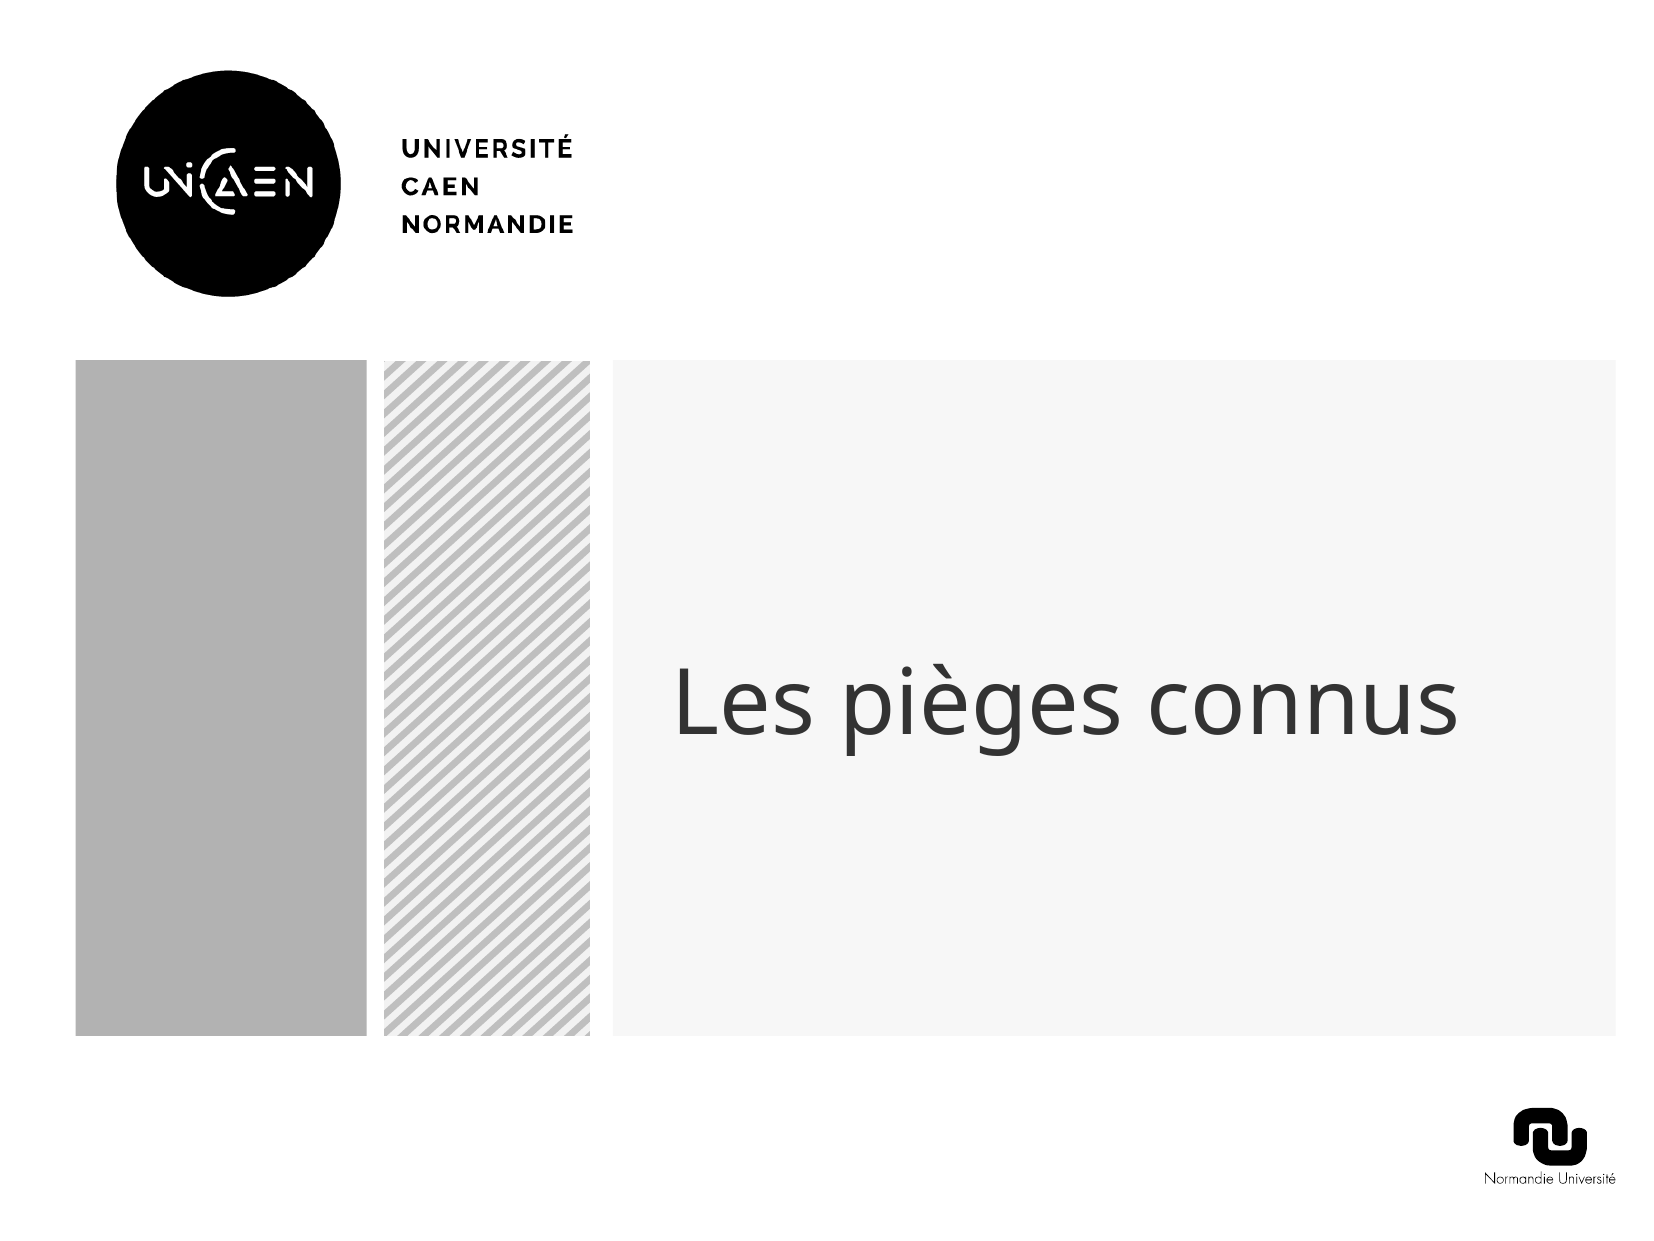

# Les pièges connus
29
Découverte Ecampus pourn les personnels administratifs